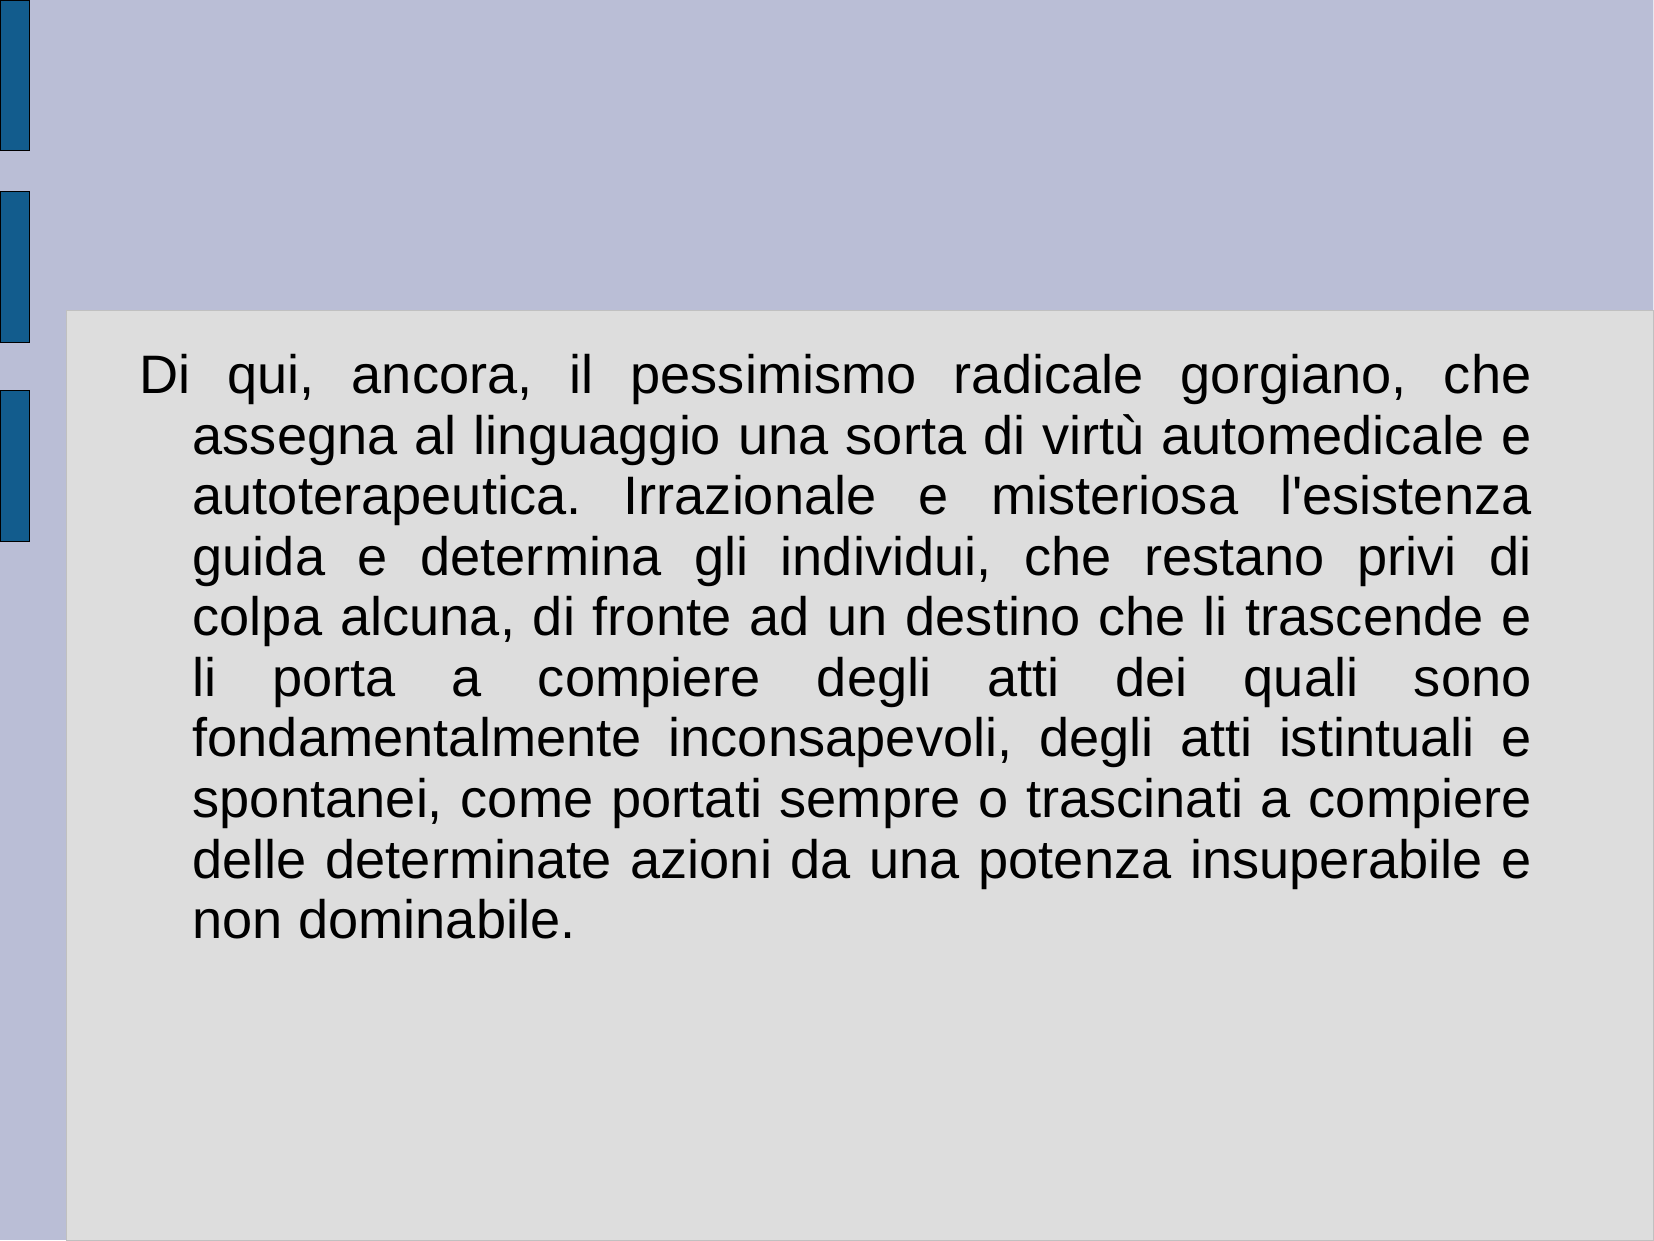

#
Di qui, ancora, il pessimismo radicale gorgiano, che assegna al linguaggio una sorta di virtù automedicale e autoterapeutica. Irrazionale e misteriosa l'esistenza guida e determina gli individui, che restano privi di colpa alcuna, di fronte ad un destino che li trascende e li porta a compiere degli atti dei quali sono fondamentalmente inconsapevoli, degli atti istintuali e spontanei, come portati sempre o trascinati a compiere delle determinate azioni da una potenza insuperabile e non dominabile.